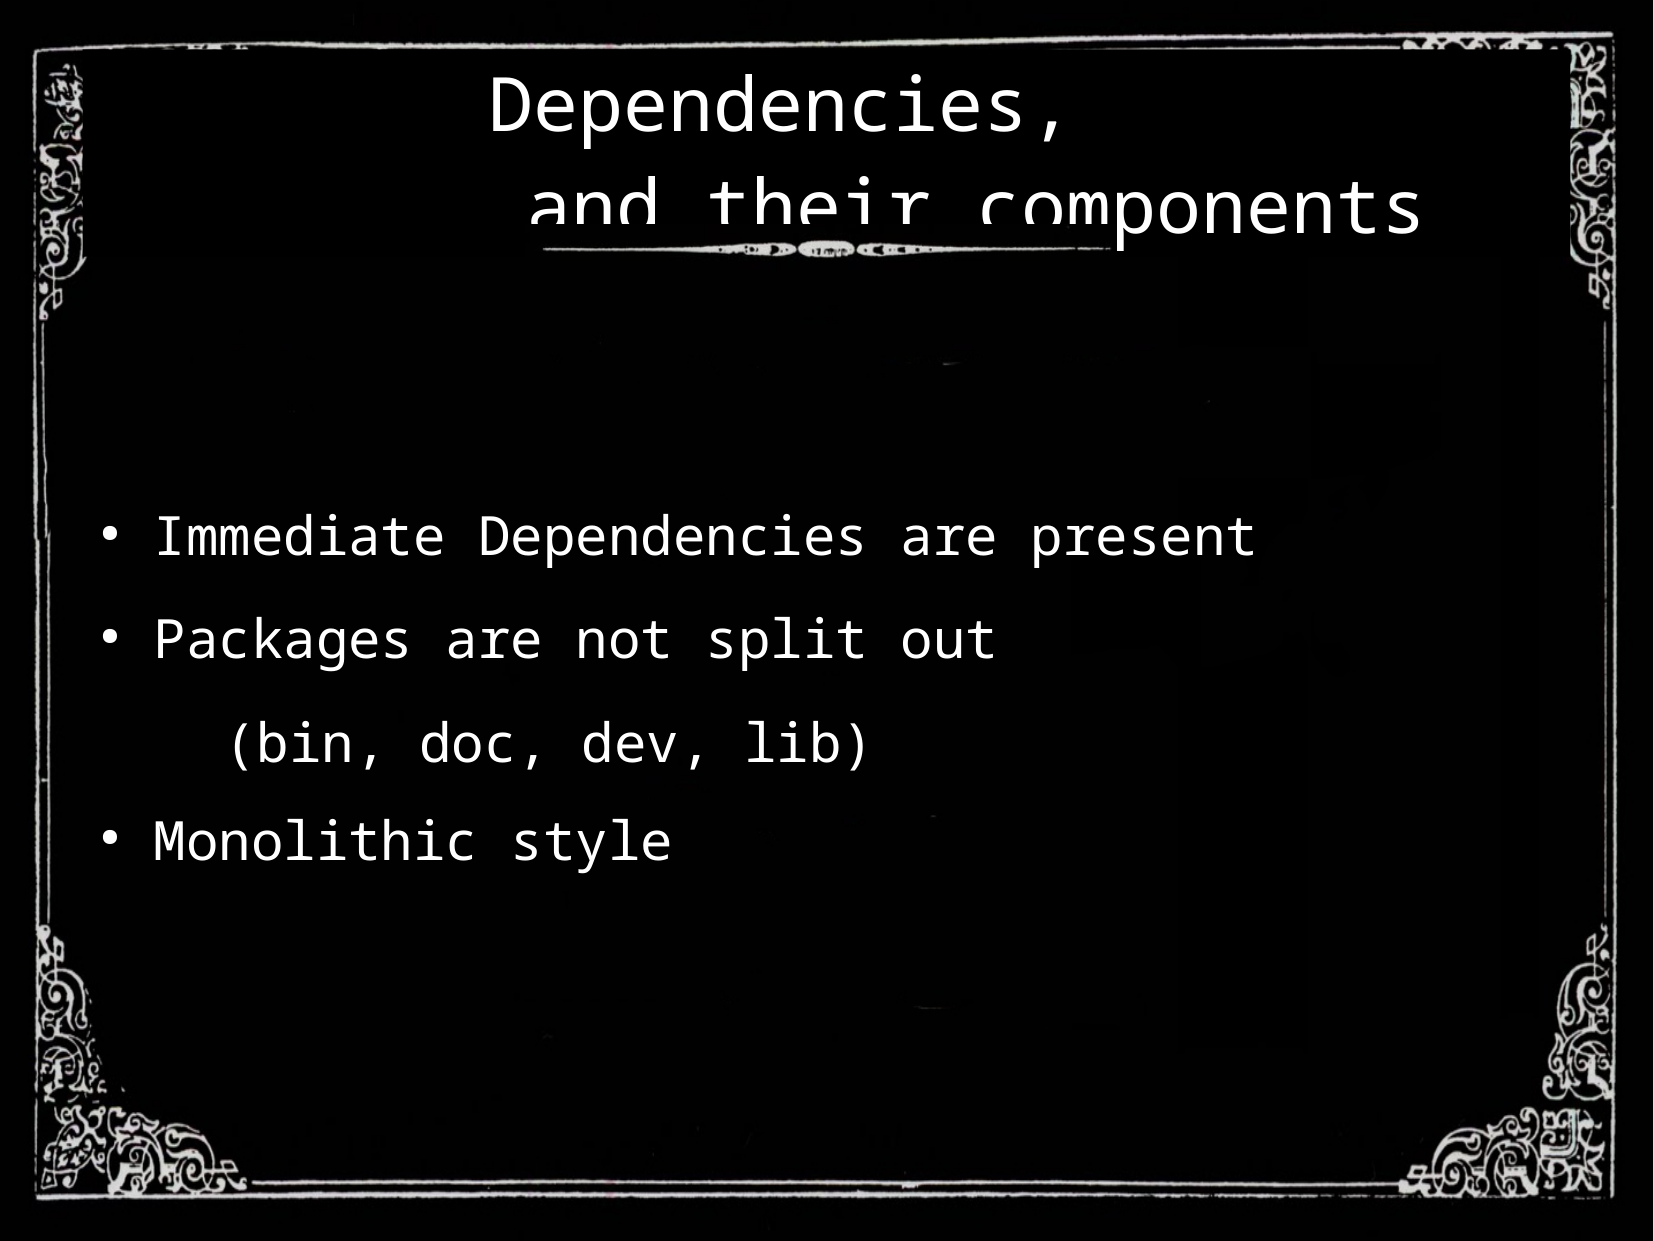

Dependencies,
				and their components
# Immediate Dependencies are present
Packages are not split out
(bin, doc, dev, lib)
Monolithic style